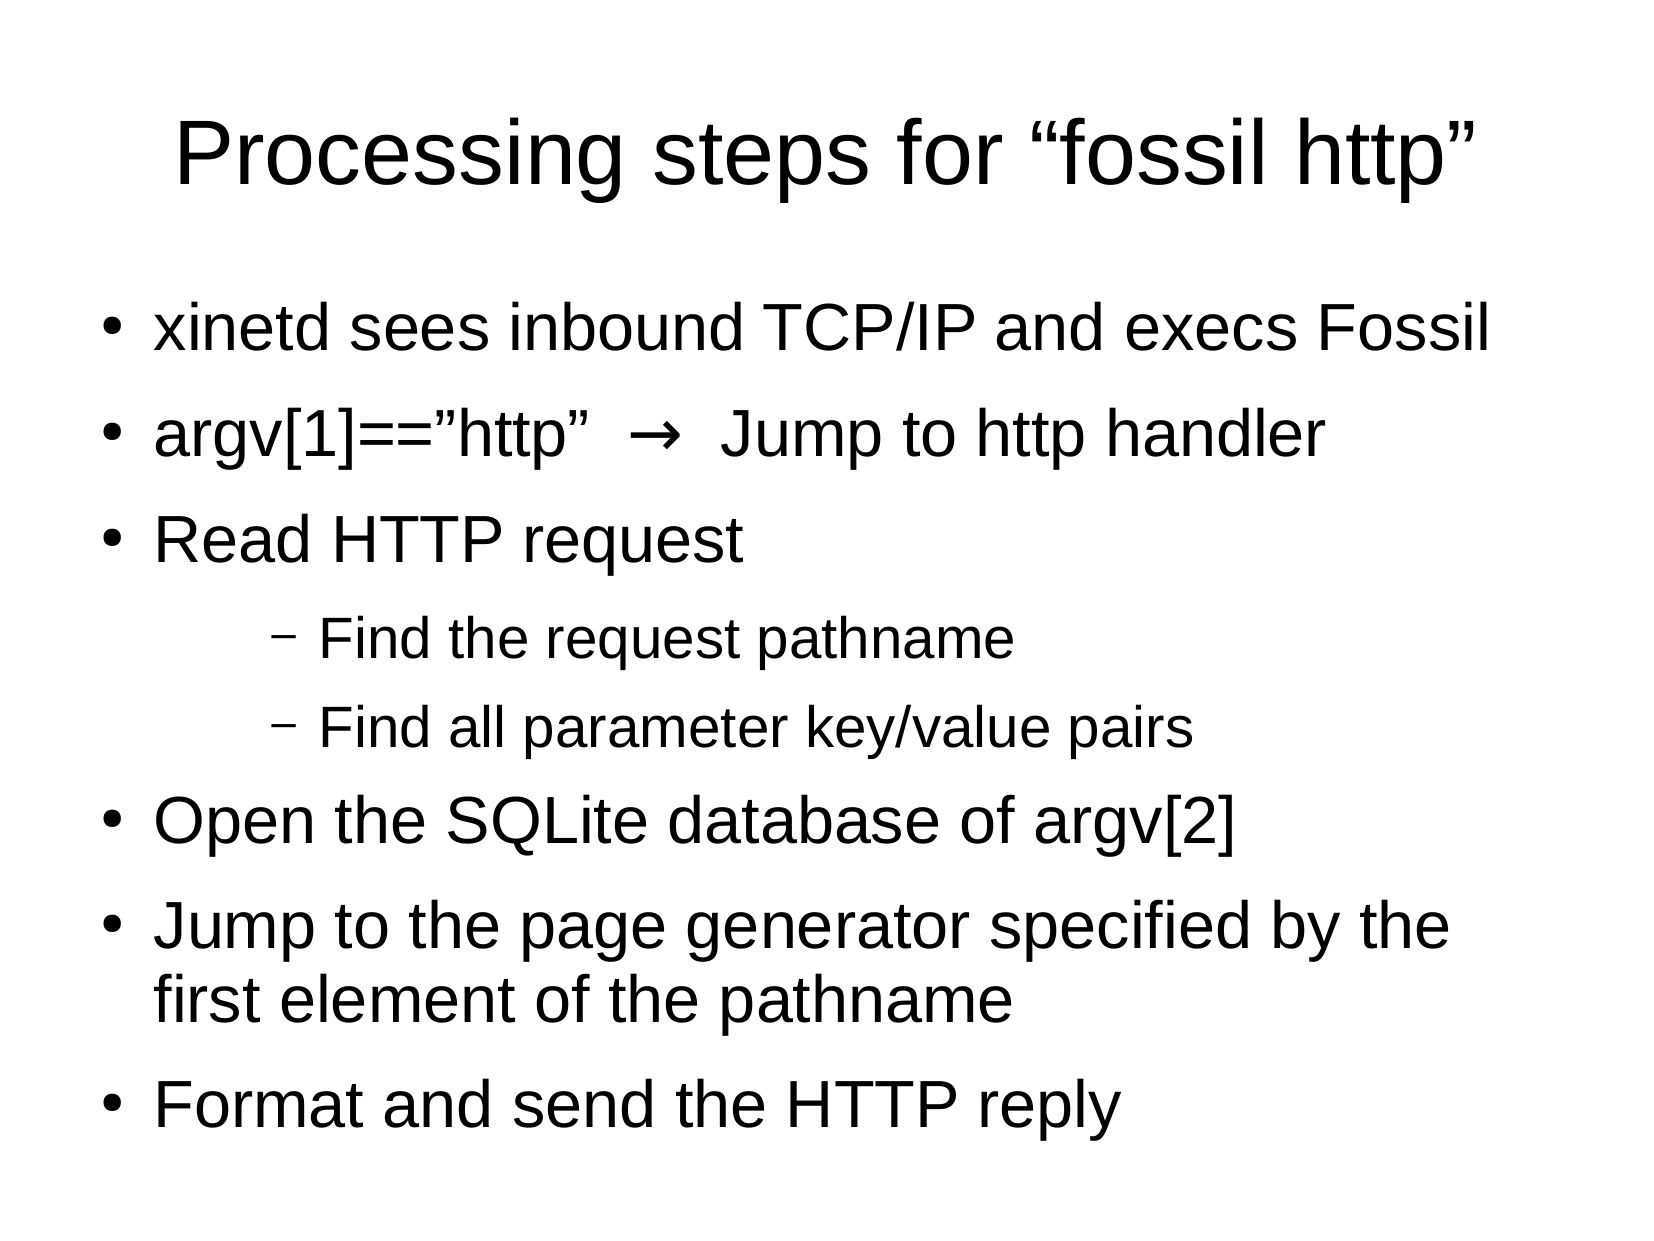

# Processing steps for “fossil http”
xinetd sees inbound TCP/IP and execs Fossil
argv[1]==”http” → Jump to http handler
Read HTTP request
Find the request pathname
Find all parameter key/value pairs
Open the SQLite database of argv[2]
Jump to the page generator specified by the first element of the pathname
Format and send the HTTP reply